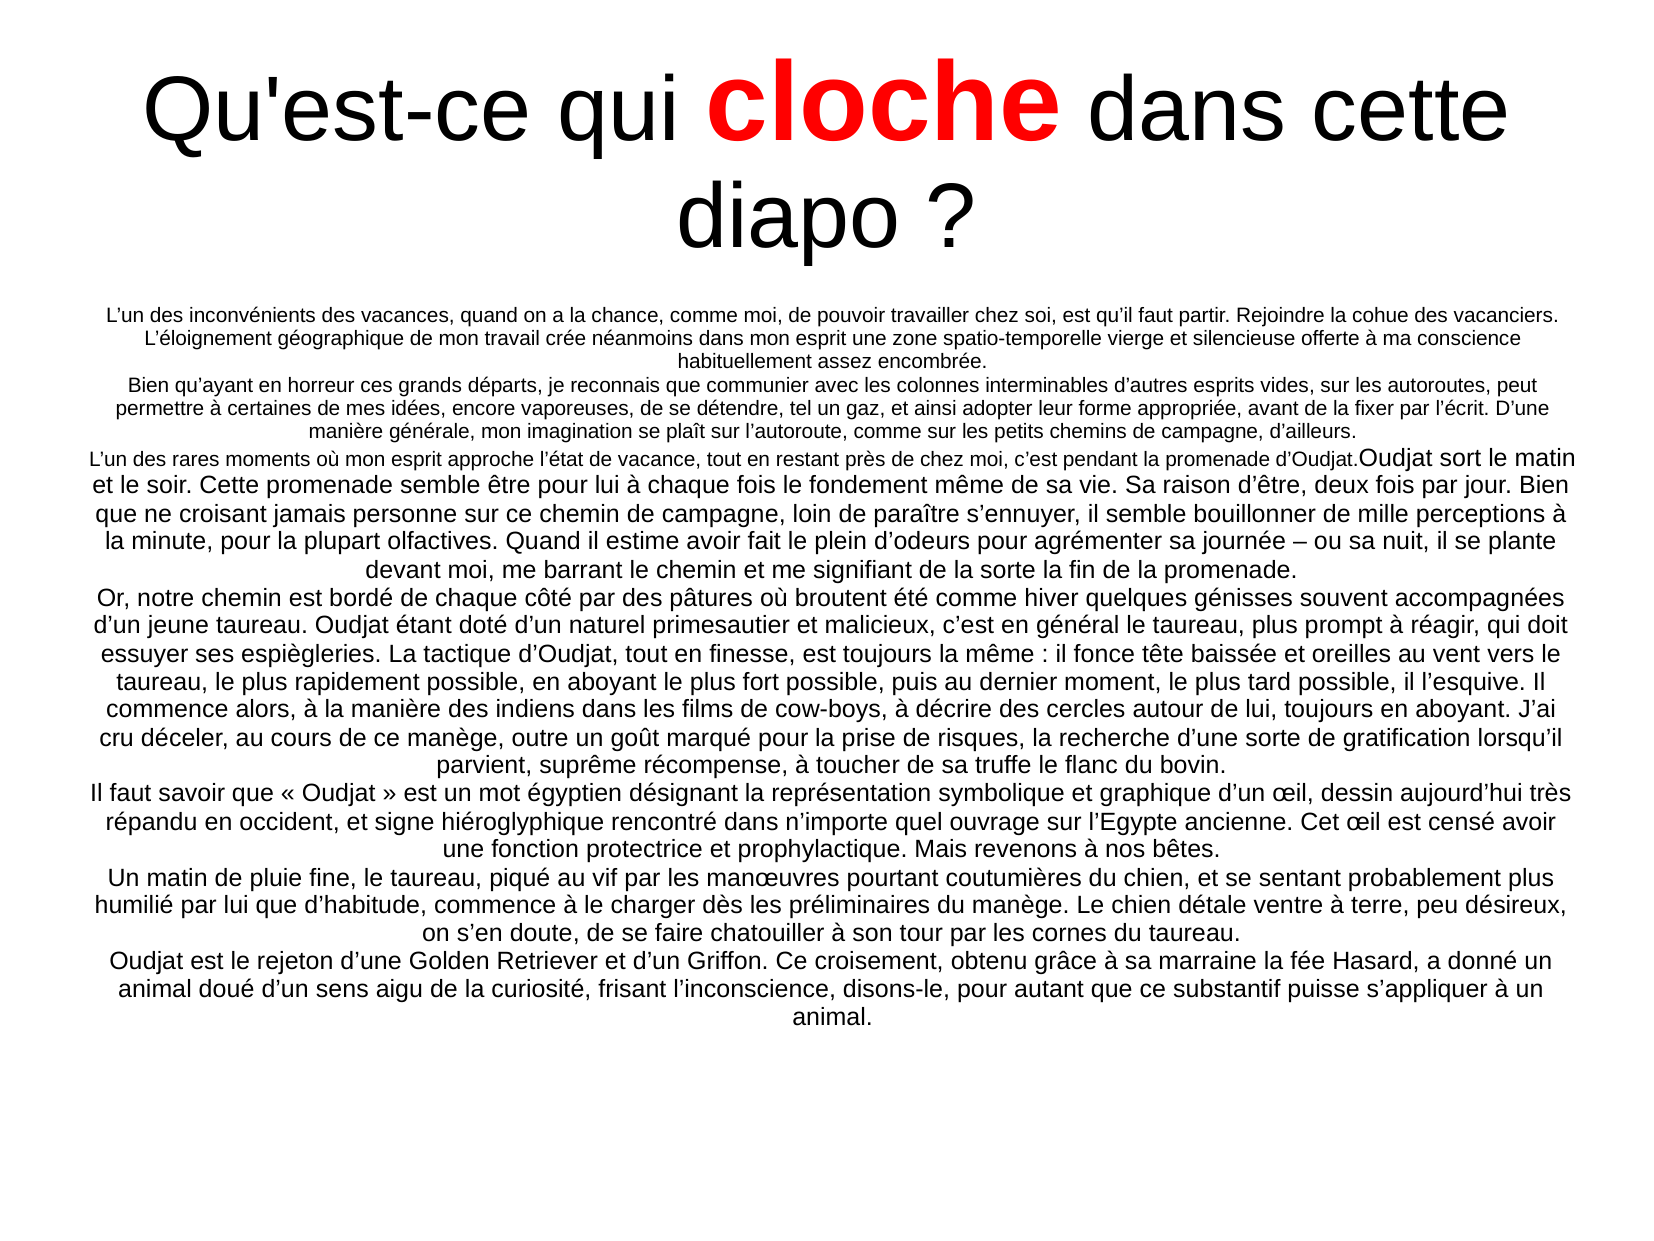

# Qu'est-ce qui cloche dans cette diapo ?
L’un des inconvénients des vacances, quand on a la chance, comme moi, de pouvoir travailler chez soi, est qu’il faut partir. Rejoindre la cohue des vacanciers.
L’éloignement géographique de mon travail crée néanmoins dans mon esprit une zone spatio-temporelle vierge et silencieuse offerte à ma conscience habituellement assez encombrée.
Bien qu’ayant en horreur ces grands départs, je reconnais que communier avec les colonnes interminables d’autres esprits vides, sur les autoroutes, peut permettre à certaines de mes idées, encore vaporeuses, de se détendre, tel un gaz, et ainsi adopter leur forme appropriée, avant de la fixer par l’écrit. D’une manière générale, mon imagination se plaît sur l’autoroute, comme sur les petits chemins de campagne, d’ailleurs.
L’un des rares moments où mon esprit approche l’état de vacance, tout en restant près de chez moi, c’est pendant la promenade d’Oudjat.Oudjat sort le matin et le soir. Cette promenade semble être pour lui à chaque fois le fondement même de sa vie. Sa raison d’être, deux fois par jour. Bien que ne croisant jamais personne sur ce chemin de campagne, loin de paraître s’ennuyer, il semble bouillonner de mille perceptions à la minute, pour la plupart olfactives. Quand il estime avoir fait le plein d’odeurs pour agrémenter sa journée – ou sa nuit, il se plante devant moi, me barrant le chemin et me signifiant de la sorte la fin de la promenade.
Or, notre chemin est bordé de chaque côté par des pâtures où broutent été comme hiver quelques génisses souvent accompagnées d’un jeune taureau. Oudjat étant doté d’un naturel primesautier et malicieux, c’est en général le taureau, plus prompt à réagir, qui doit essuyer ses espiègleries. La tactique d’Oudjat, tout en finesse, est toujours la même : il fonce tête baissée et oreilles au vent vers le taureau, le plus rapidement possible, en aboyant le plus fort possible, puis au dernier moment, le plus tard possible, il l’esquive. Il commence alors, à la manière des indiens dans les films de cow-boys, à décrire des cercles autour de lui, toujours en aboyant. J’ai cru déceler, au cours de ce manège, outre un goût marqué pour la prise de risques, la recherche d’une sorte de gratification lorsqu’il parvient, suprême récompense, à toucher de sa truffe le flanc du bovin.
Il faut savoir que « Oudjat » est un mot égyptien désignant la représentation symbolique et graphique d’un œil, dessin aujourd’hui très répandu en occident, et signe hiéroglyphique rencontré dans n’importe quel ouvrage sur l’Egypte ancienne. Cet œil est censé avoir une fonction protectrice et prophylactique. Mais revenons à nos bêtes.
Un matin de pluie fine, le taureau, piqué au vif par les manœuvres pourtant coutumières du chien, et se sentant probablement plus humilié par lui que d’habitude, commence à le charger dès les préliminaires du manège. Le chien détale ventre à terre, peu désireux, on s’en doute, de se faire chatouiller à son tour par les cornes du taureau.
Oudjat est le rejeton d’une Golden Retriever et d’un Griffon. Ce croisement, obtenu grâce à sa marraine la fée Hasard, a donné un animal doué d’un sens aigu de la curiosité, frisant l’inconscience, disons-le, pour autant que ce substantif puisse s’appliquer à un animal.